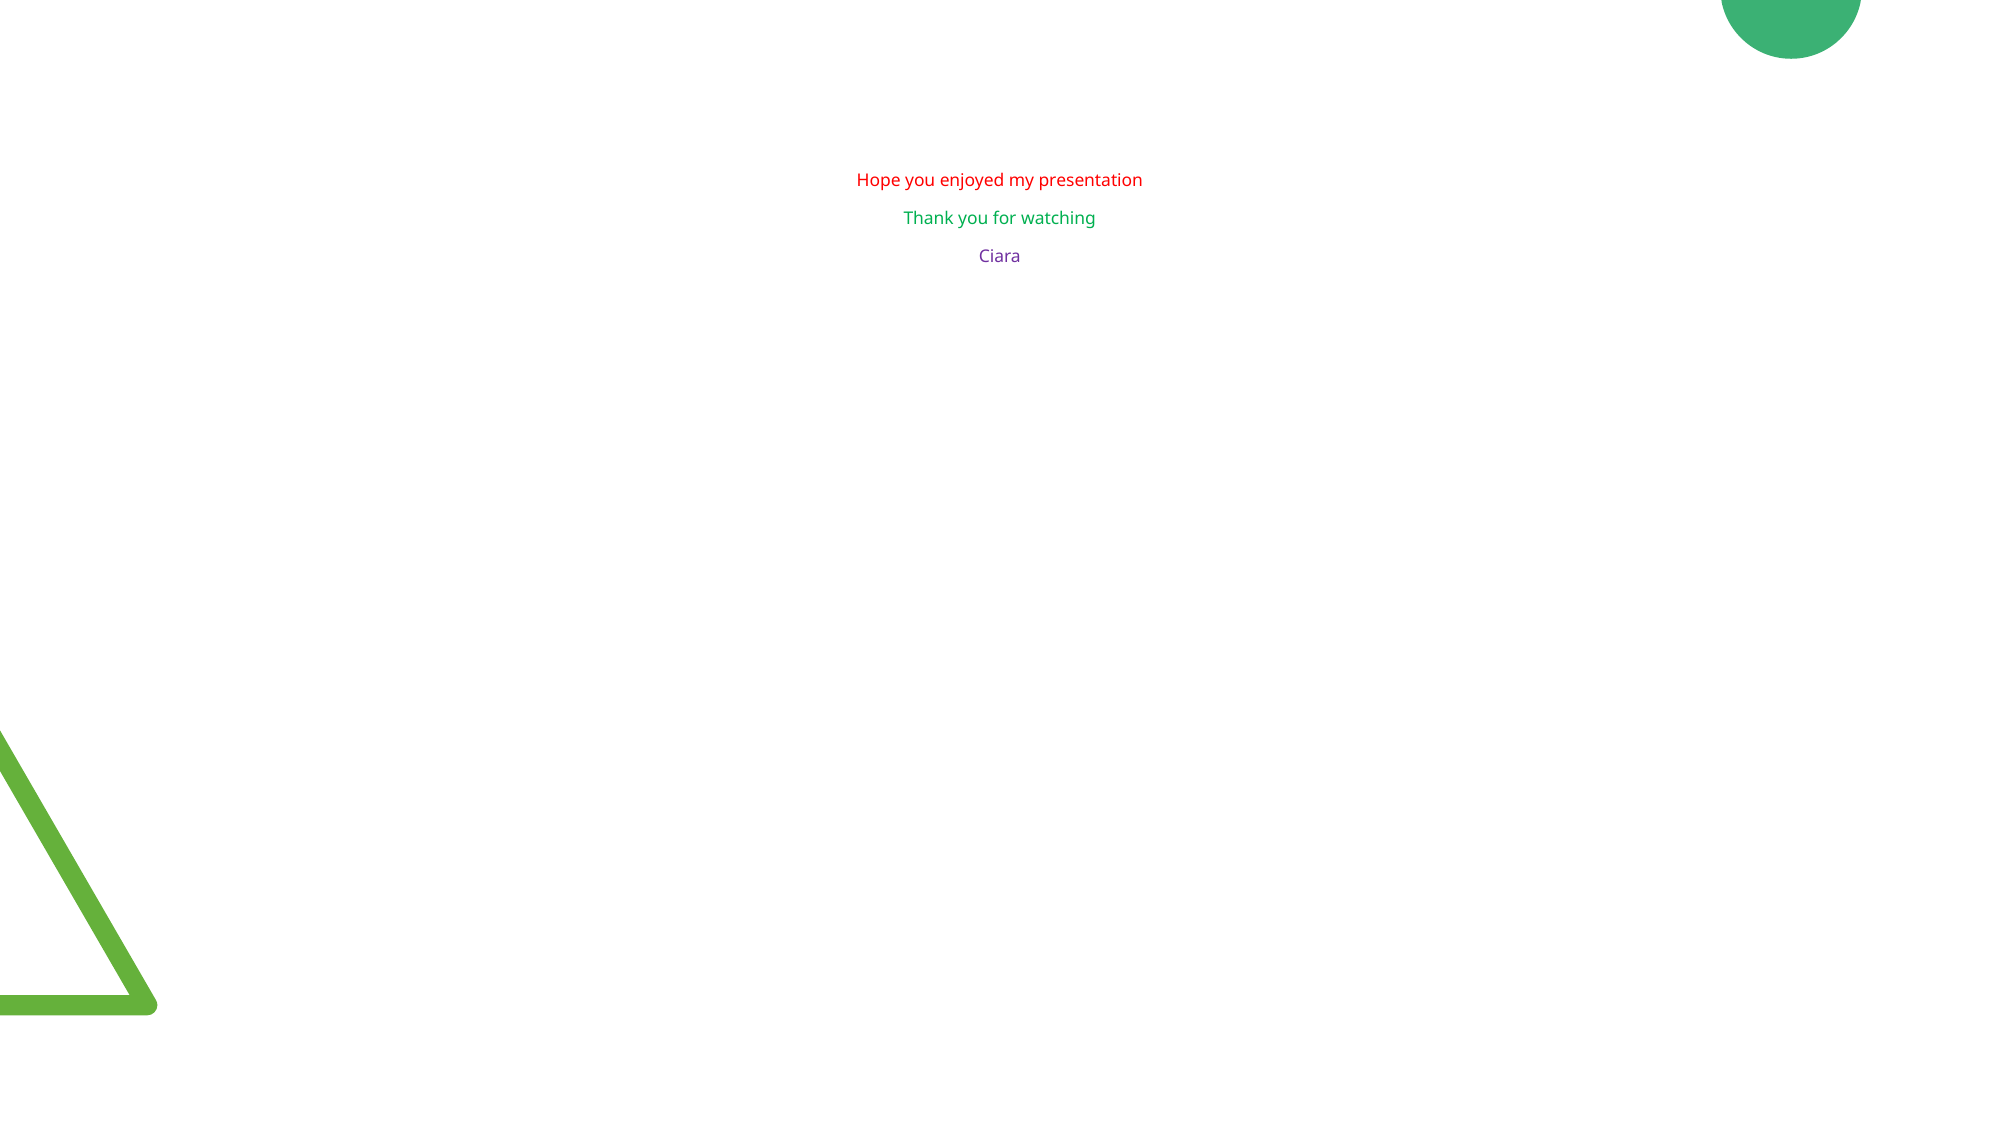

# Hope you enjoyed my presentation Thank you for watching Ciara